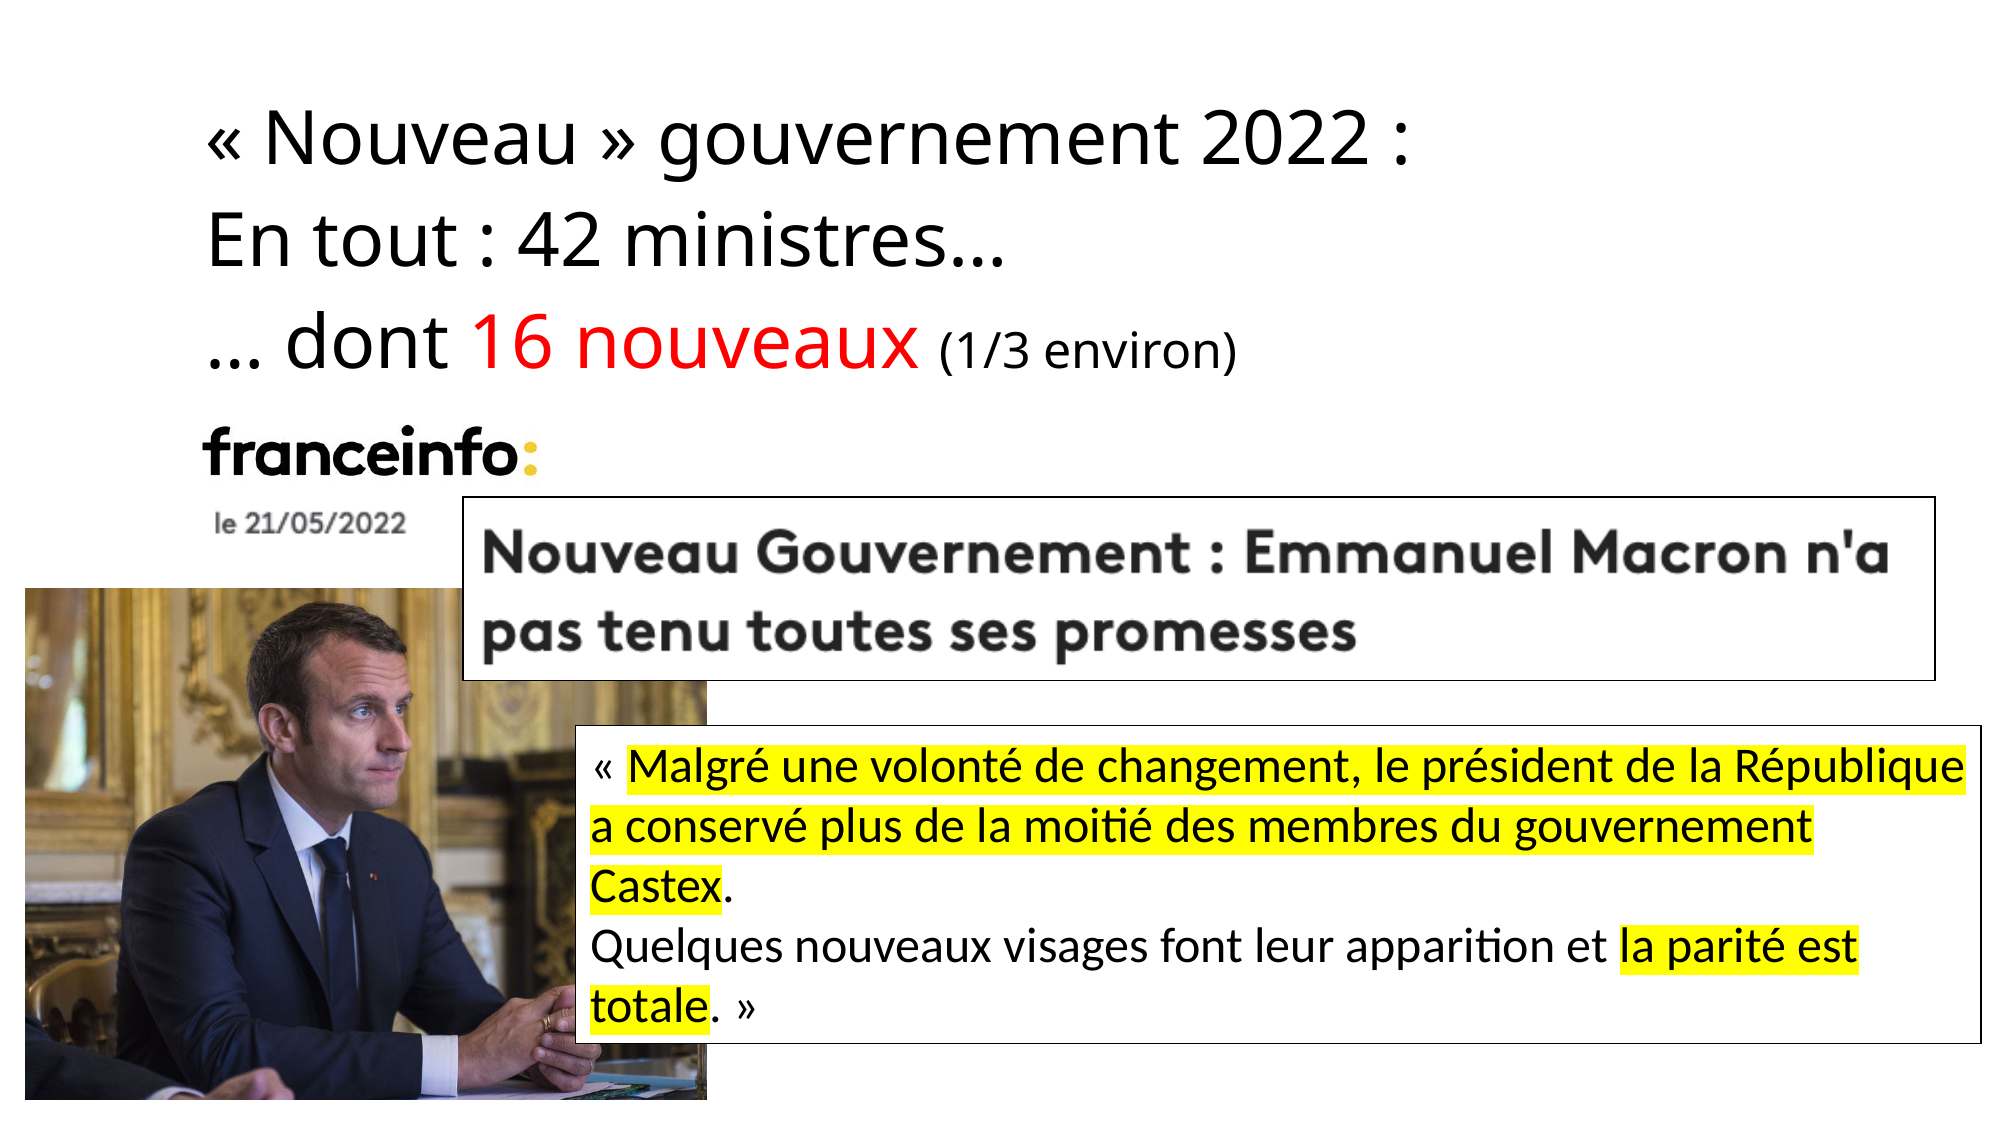

« Nouveau » gouvernement 2022 :
En tout : 42 ministres…
… dont 16 nouveaux (1/3 environ)
« Malgré une volonté de changement, le président de la République a conservé plus de la moitié des membres du gouvernement Castex.
Quelques nouveaux visages font leur apparition et la parité est totale. »